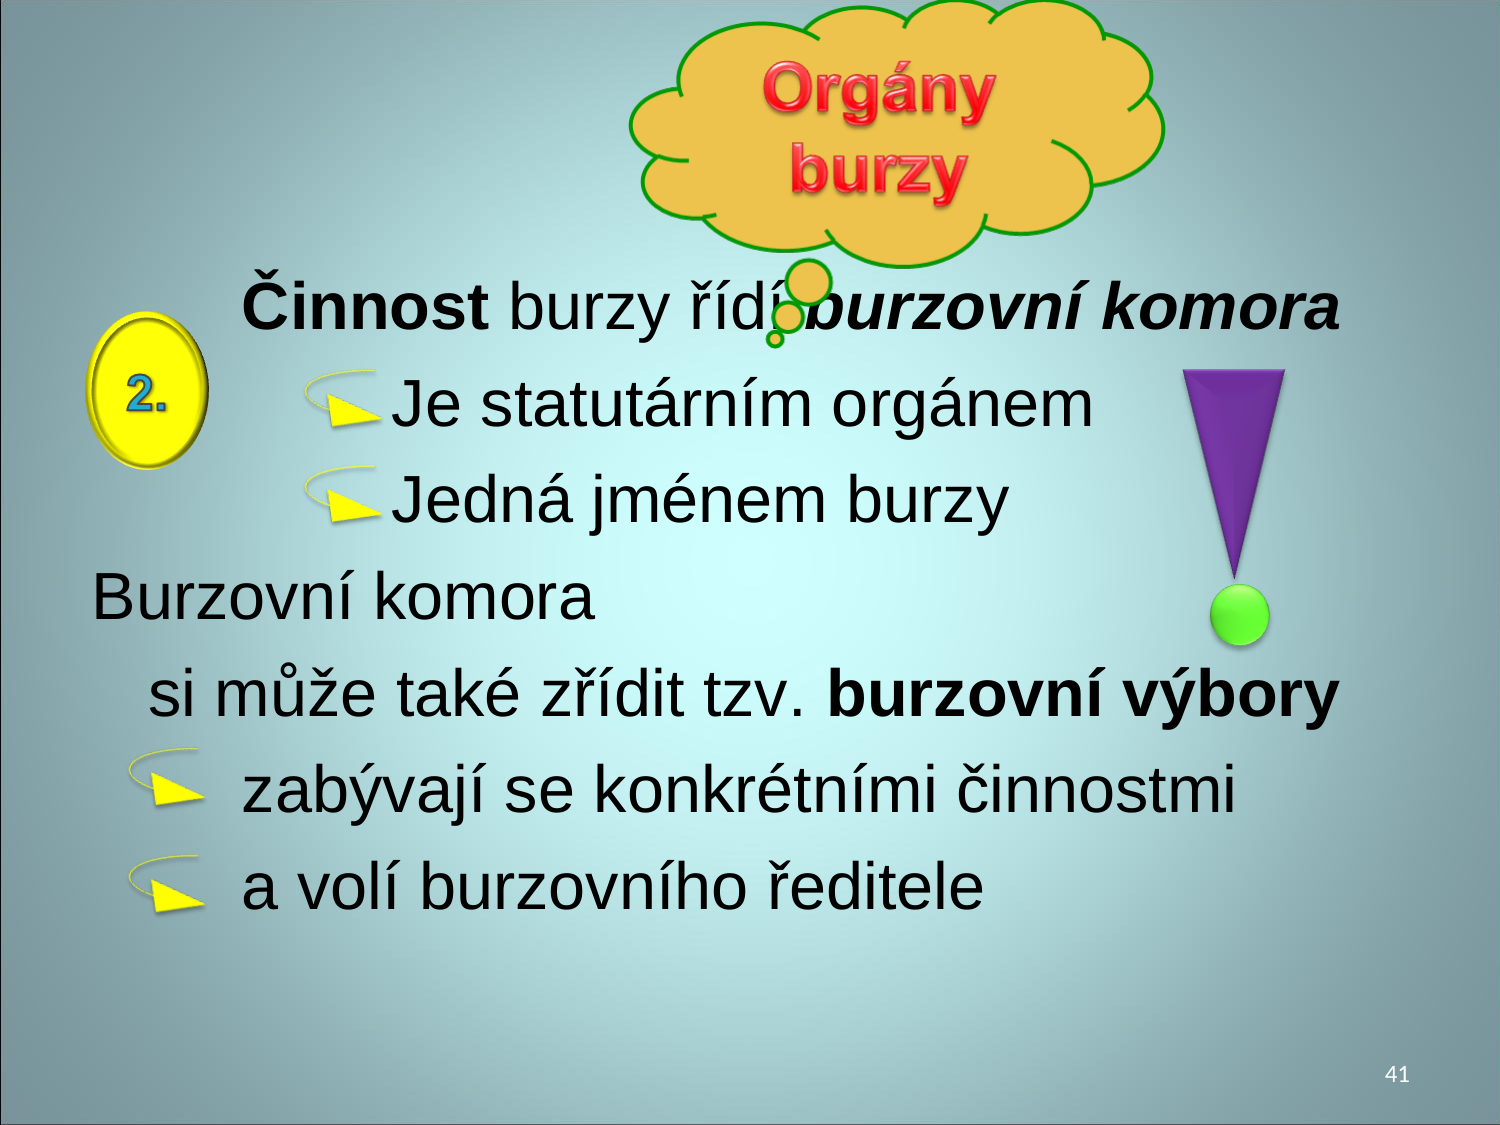

# Činnost burzy řídí burzovní komora
			Je statutárním orgánem
			Jedná jménem burzy
Burzovní komora
	si může také zřídit tzv. burzovní výbory
		zabývají se konkrétními činnostmi
		a volí burzovního ředitele